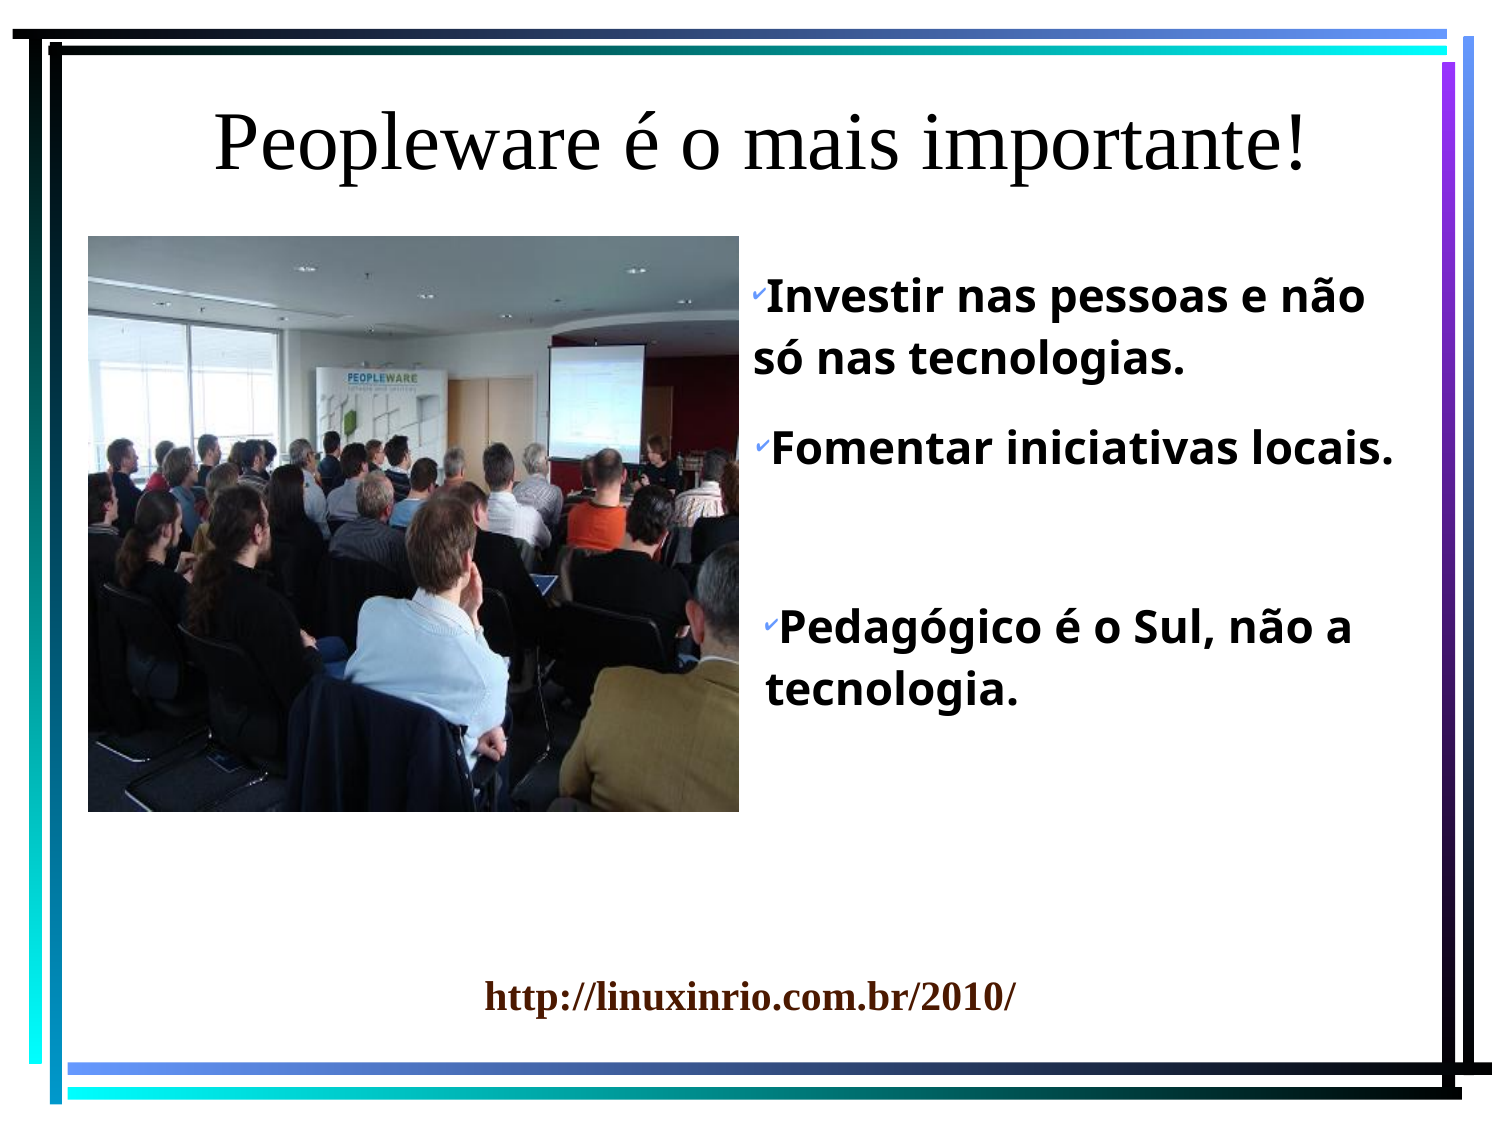

# Peopleware é o mais importante!
Investir nas pessoas e não só nas tecnologias.
Fomentar iniciativas locais.
Pedagógico é o Sul, não a tecnologia.
 http://linuxinrio.com.br/2010/